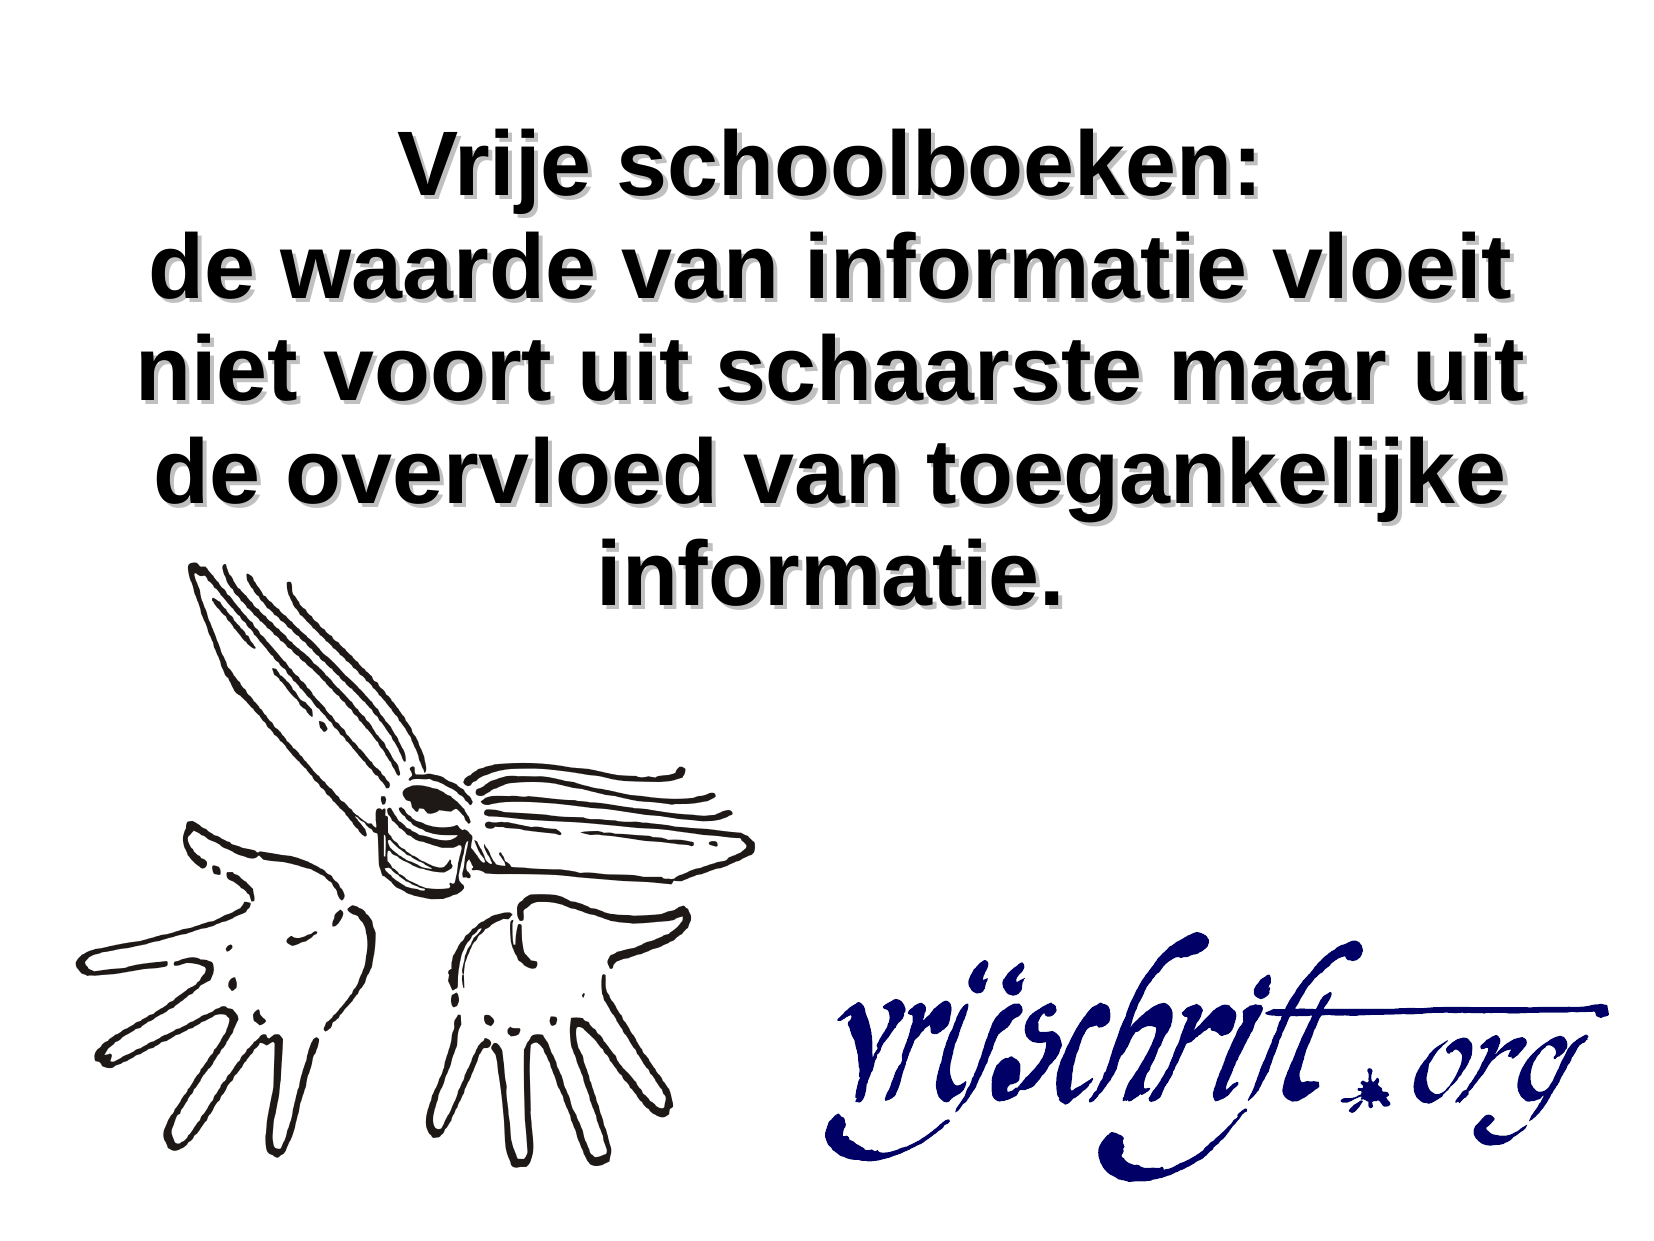

# Vrije schoolboeken: de waarde van informatie vloeit niet voort uit schaarste maar uit de overvloed van toegankelijke informatie.